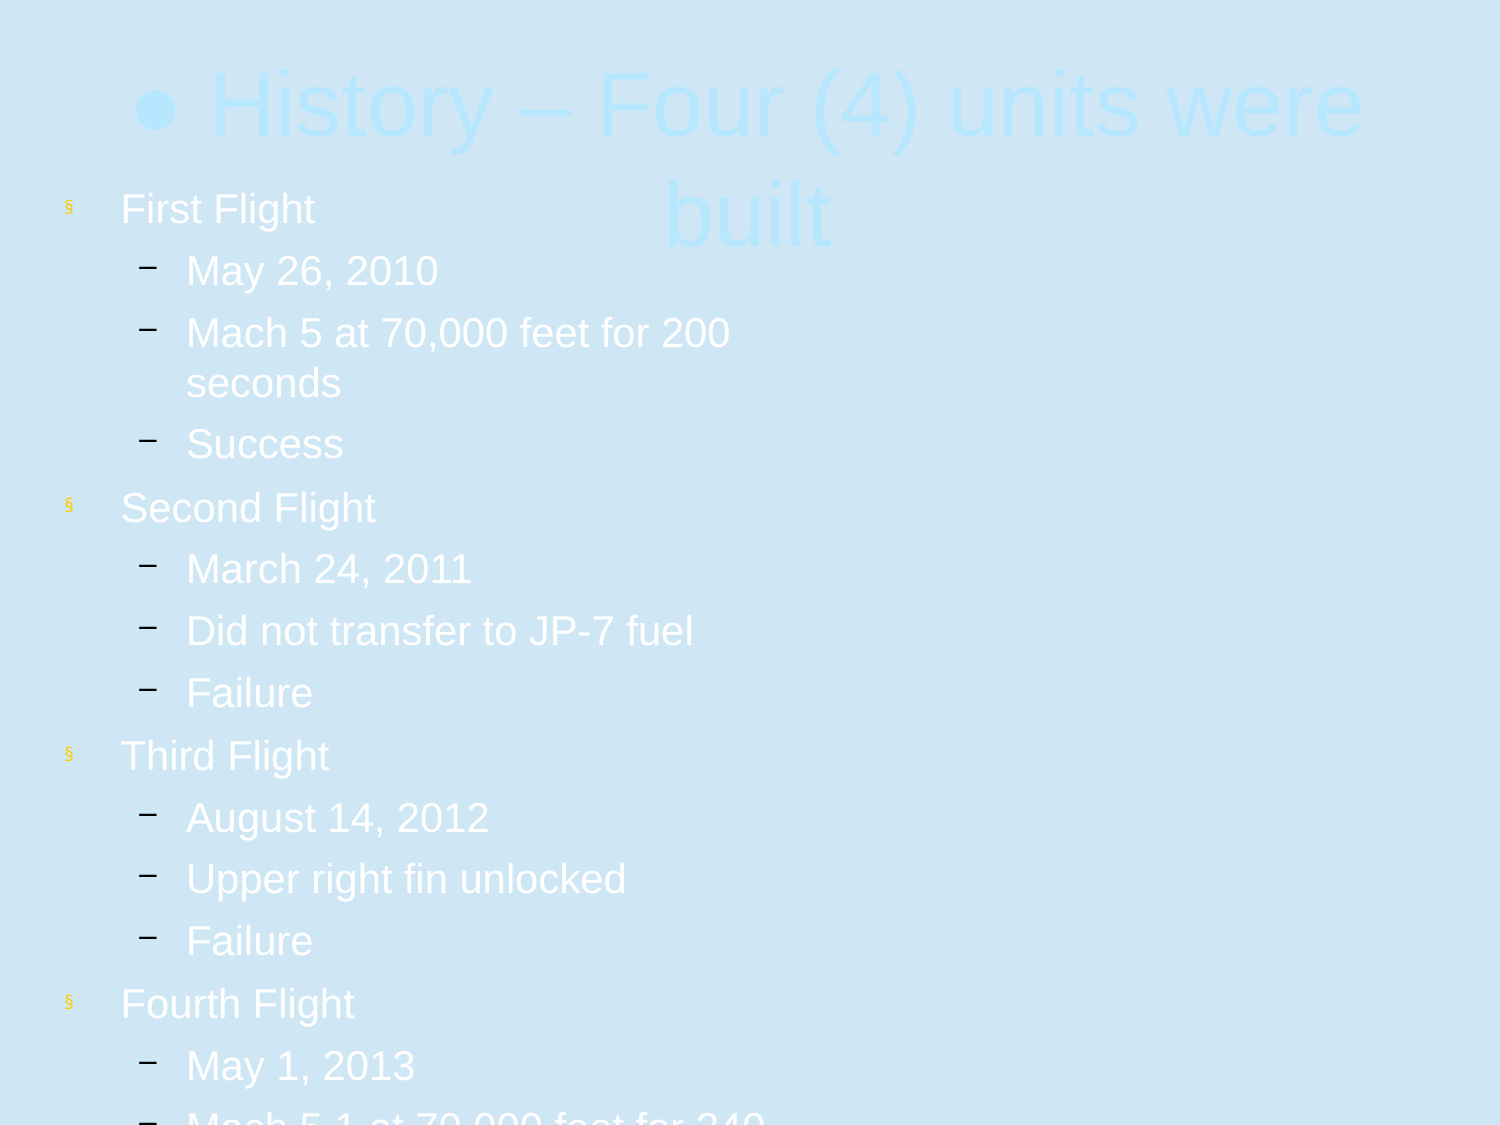

# ● History – Four (4) units were built
First Flight
May 26, 2010
Mach 5 at 70,000 feet for 200 seconds
Success
Second Flight
March 24, 2011
Did not transfer to JP-7 fuel
Failure
Third Flight
August 14, 2012
Upper right fin unlocked
Failure
Fourth Flight
May 1, 2013
Mach 5.1 at 70,000 feet for 240 seconds
Success